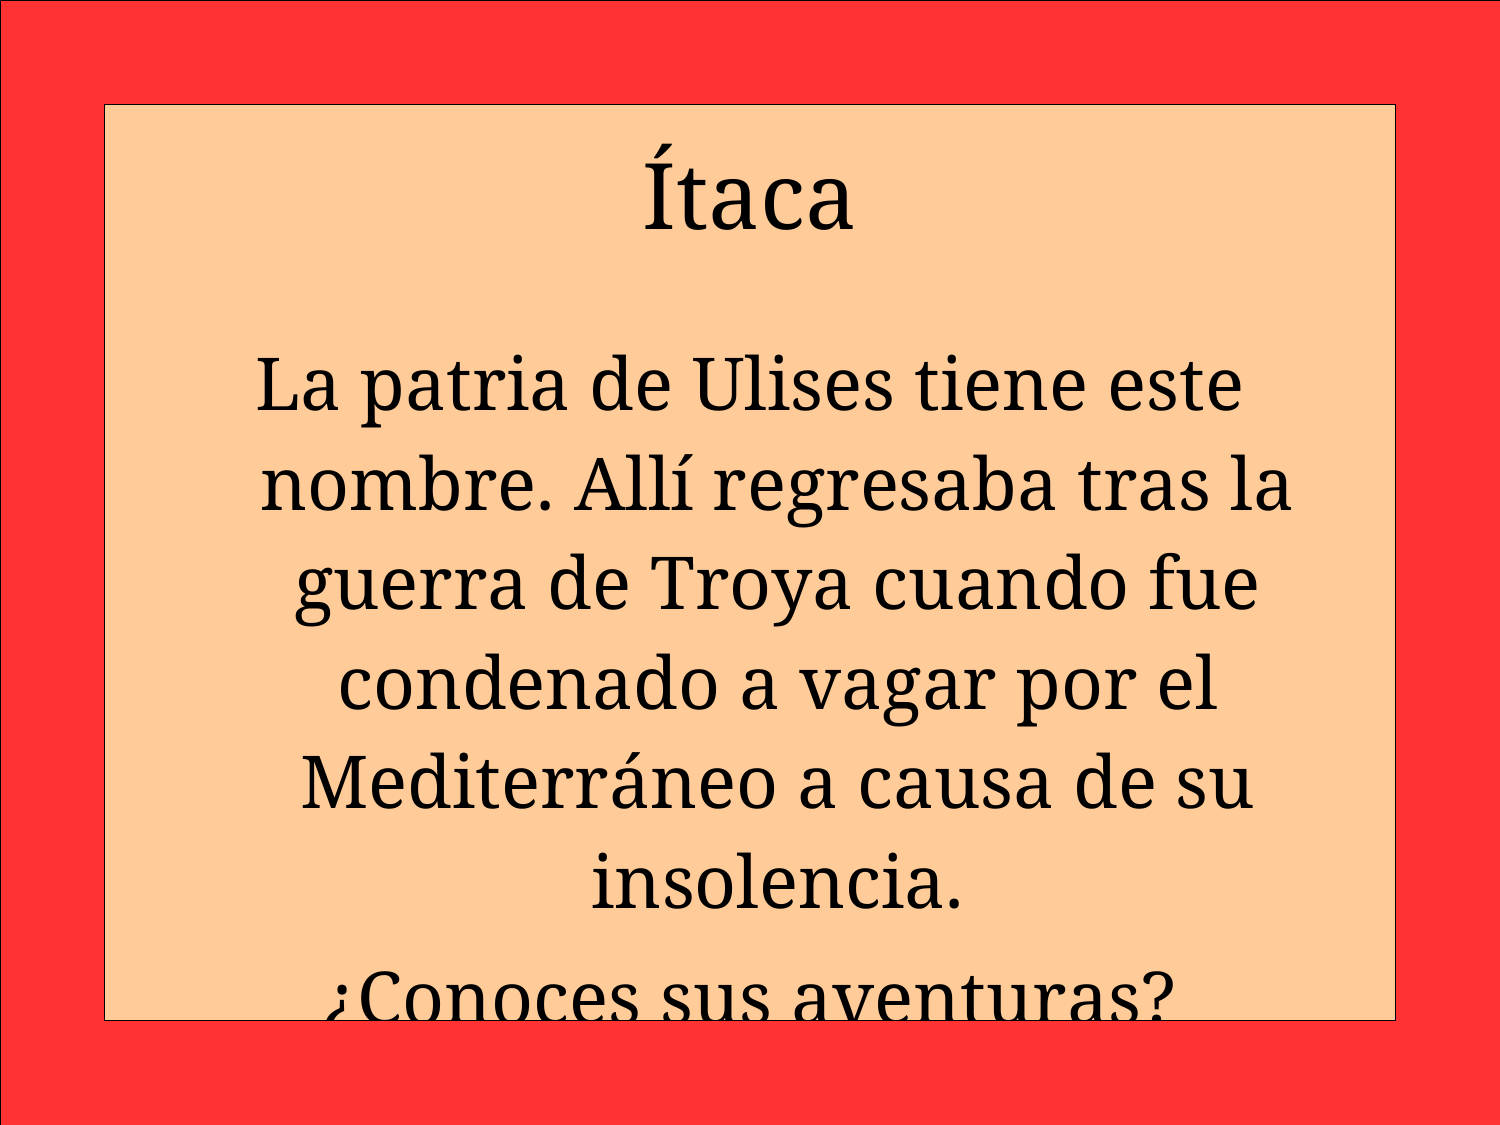

# Ítaca
La patria de Ulises tiene este nombre. Allí regresaba tras la guerra de Troya cuando fue condenado a vagar por el Mediterráneo a causa de su insolencia.
¿Conoces sus aventuras?